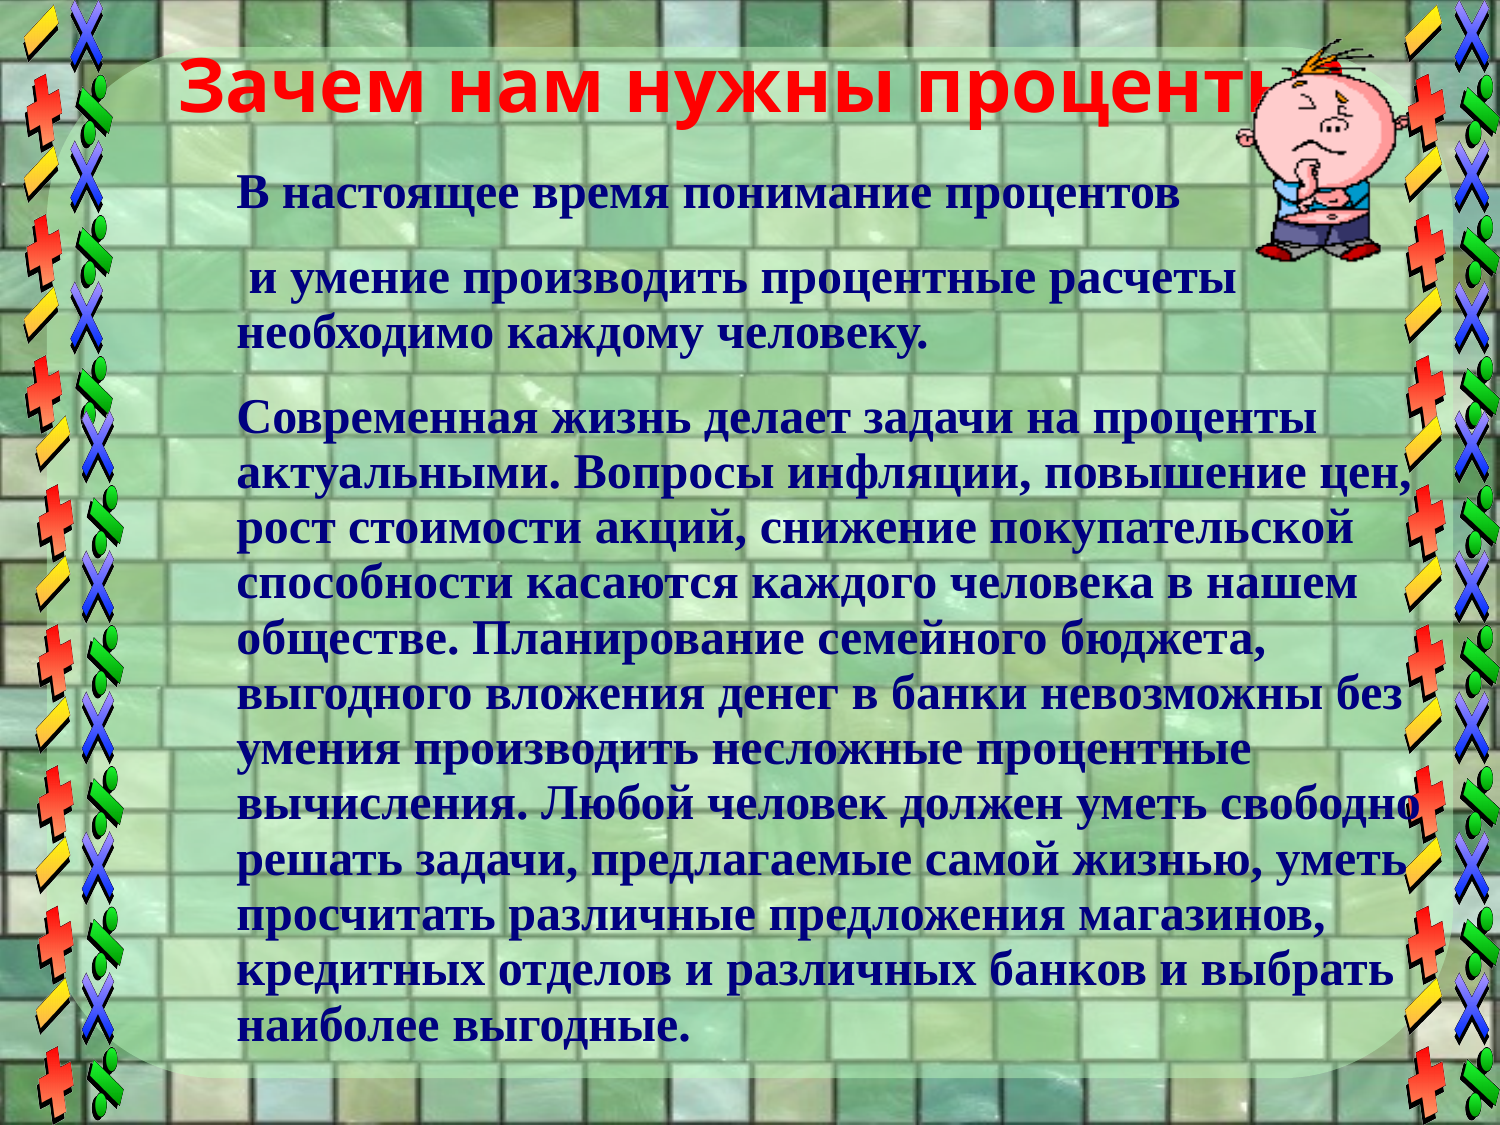

# Зачем нам нужны проценты?
В настоящее время понимание процентов
 и умение производить процентные расчеты необходимо каждому человеку.
Современная жизнь делает задачи на проценты актуальными. Вопросы инфляции, повышение цен, рост стоимости акций, снижение покупательской способности касаются каждого человека в нашем обществе. Планирование семейного бюджета, выгодного вложения денег в банки невозможны без умения производить несложные процентные вычисления. Любой человек должен уметь свободно решать задачи, предлагаемые самой жизнью, уметь просчитать различные предложения магазинов, кредитных отделов и различных банков и выбрать наиболее выгодные.